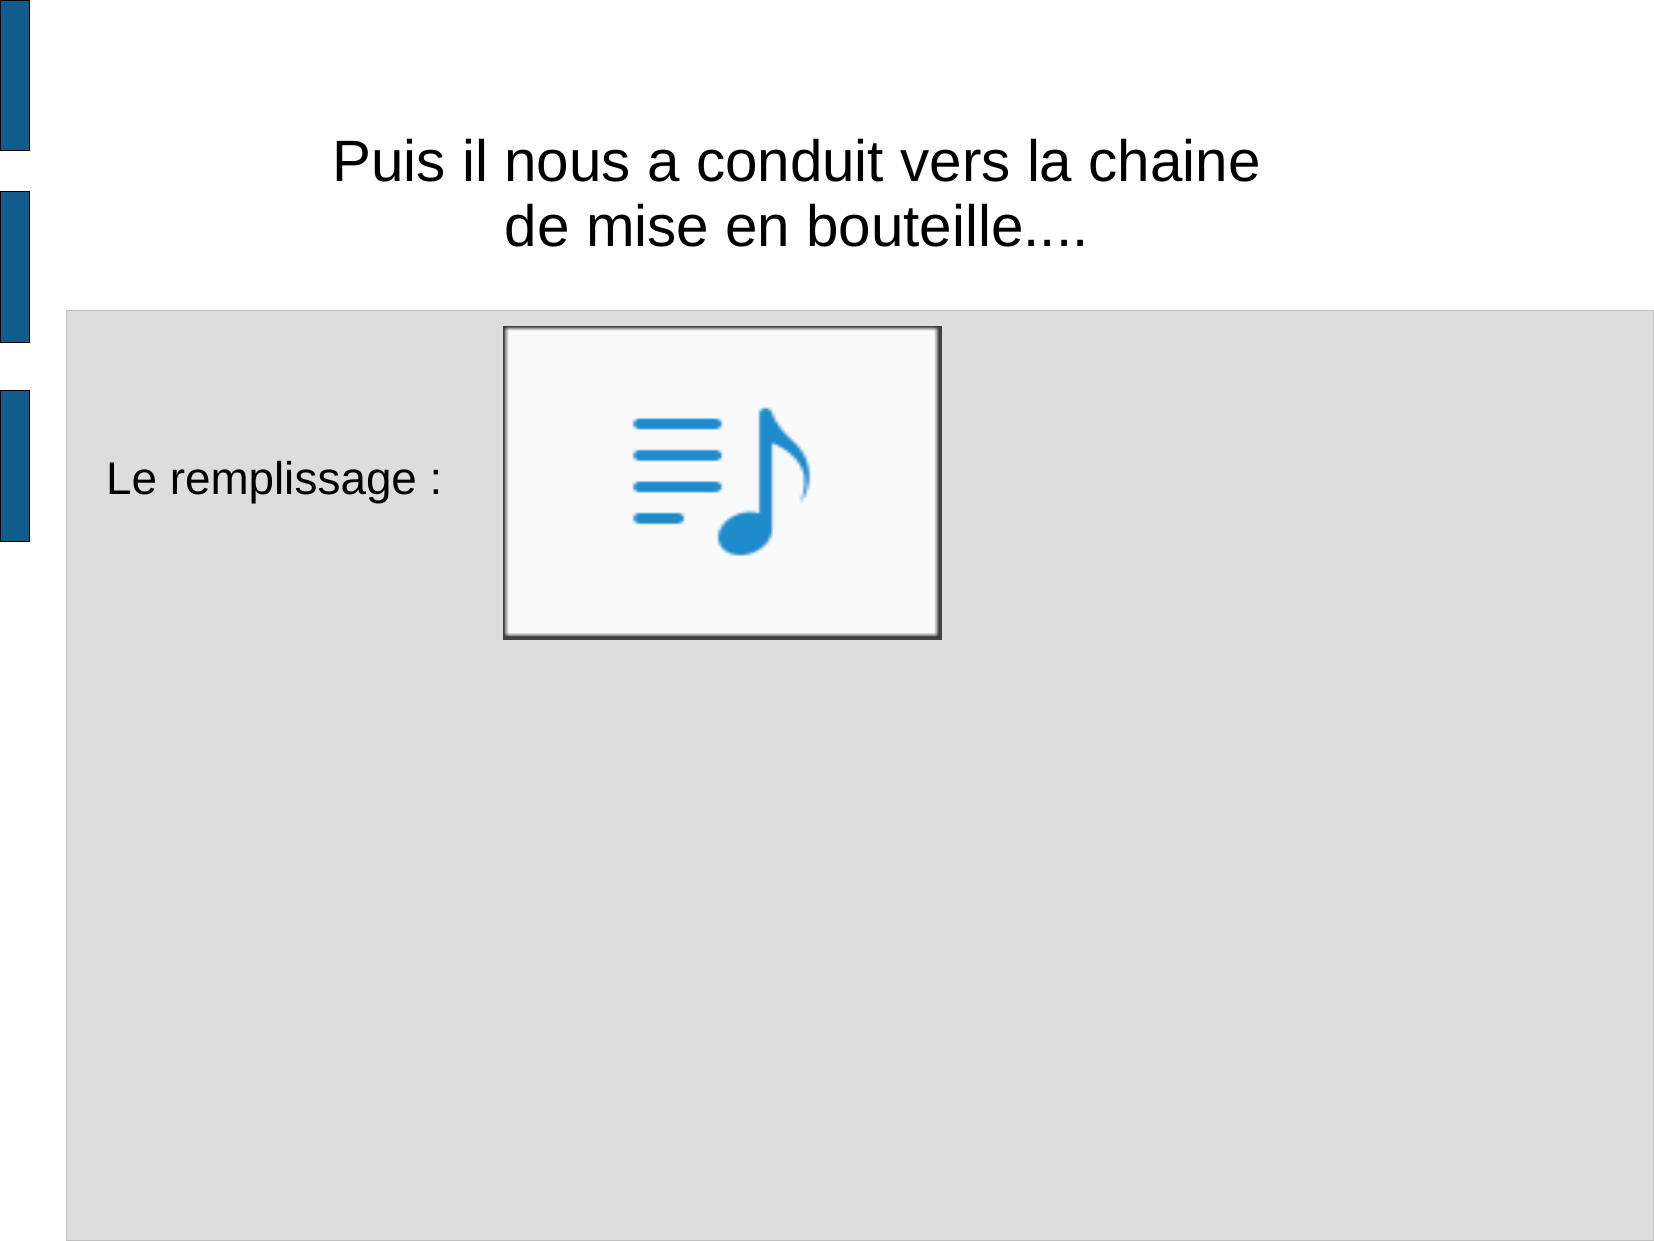

Puis il nous a conduit vers la chaine de mise en bouteille....
Le remplissage :
Puis la mise de bouchons :
Le capsulage :